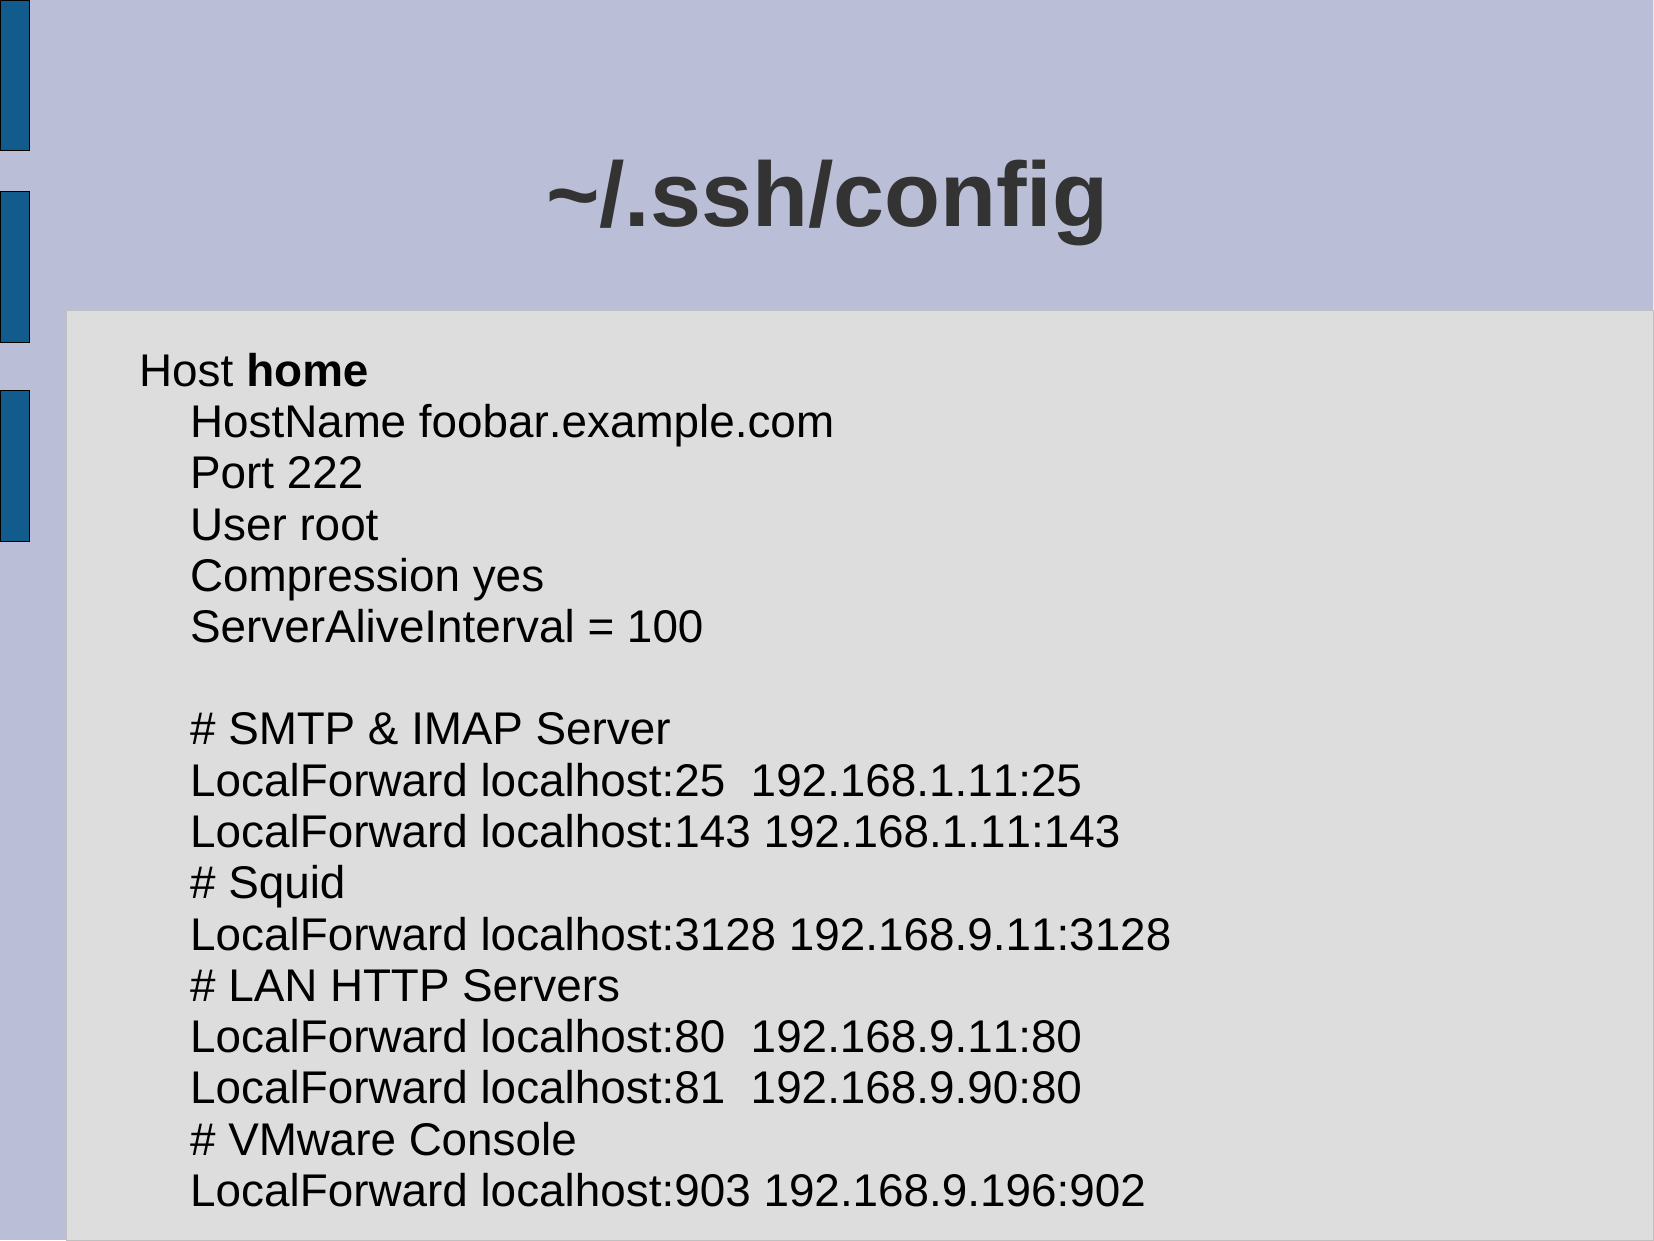

# ~/.ssh/config
Host home
 HostName foobar.example.com
 Port 222
 User root
 Compression yes
 ServerAliveInterval = 100
 # SMTP & IMAP Server
 LocalForward localhost:25 192.168.1.11:25
 LocalForward localhost:143 192.168.1.11:143
 # Squid
 LocalForward localhost:3128 192.168.9.11:3128
 # LAN HTTP Servers
 LocalForward localhost:80 192.168.9.11:80
 LocalForward localhost:81 192.168.9.90:80
 # VMware Console
 LocalForward localhost:903 192.168.9.196:902